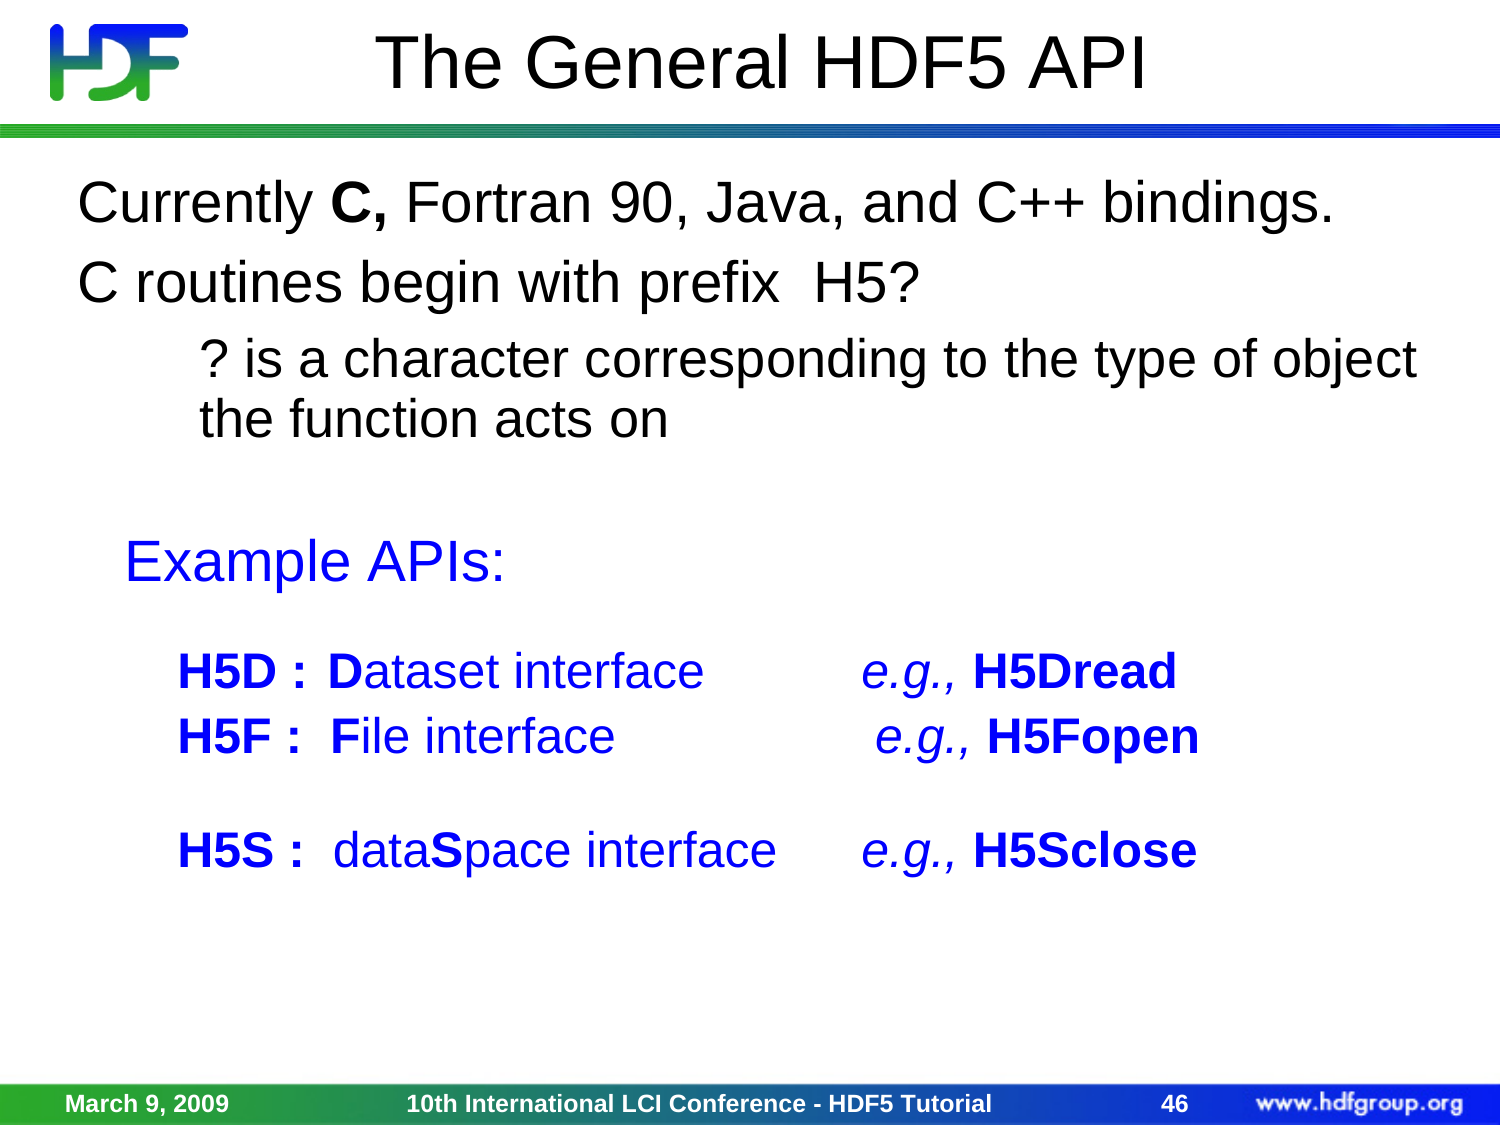

# The General HDF5 API
Currently C, Fortran 90, Java, and C++ bindings.
C routines begin with prefix H5?
	? is a character corresponding to the type of object the function acts on
 Example APIs:
 	H5D :	Dataset interface 	 e.g., H5Dread
	H5F : File interface 	 e.g., H5Fopen
	H5S : dataSpace interface e.g., H5Sclose
March 9, 2009
10th International LCI Conference - HDF5 Tutorial